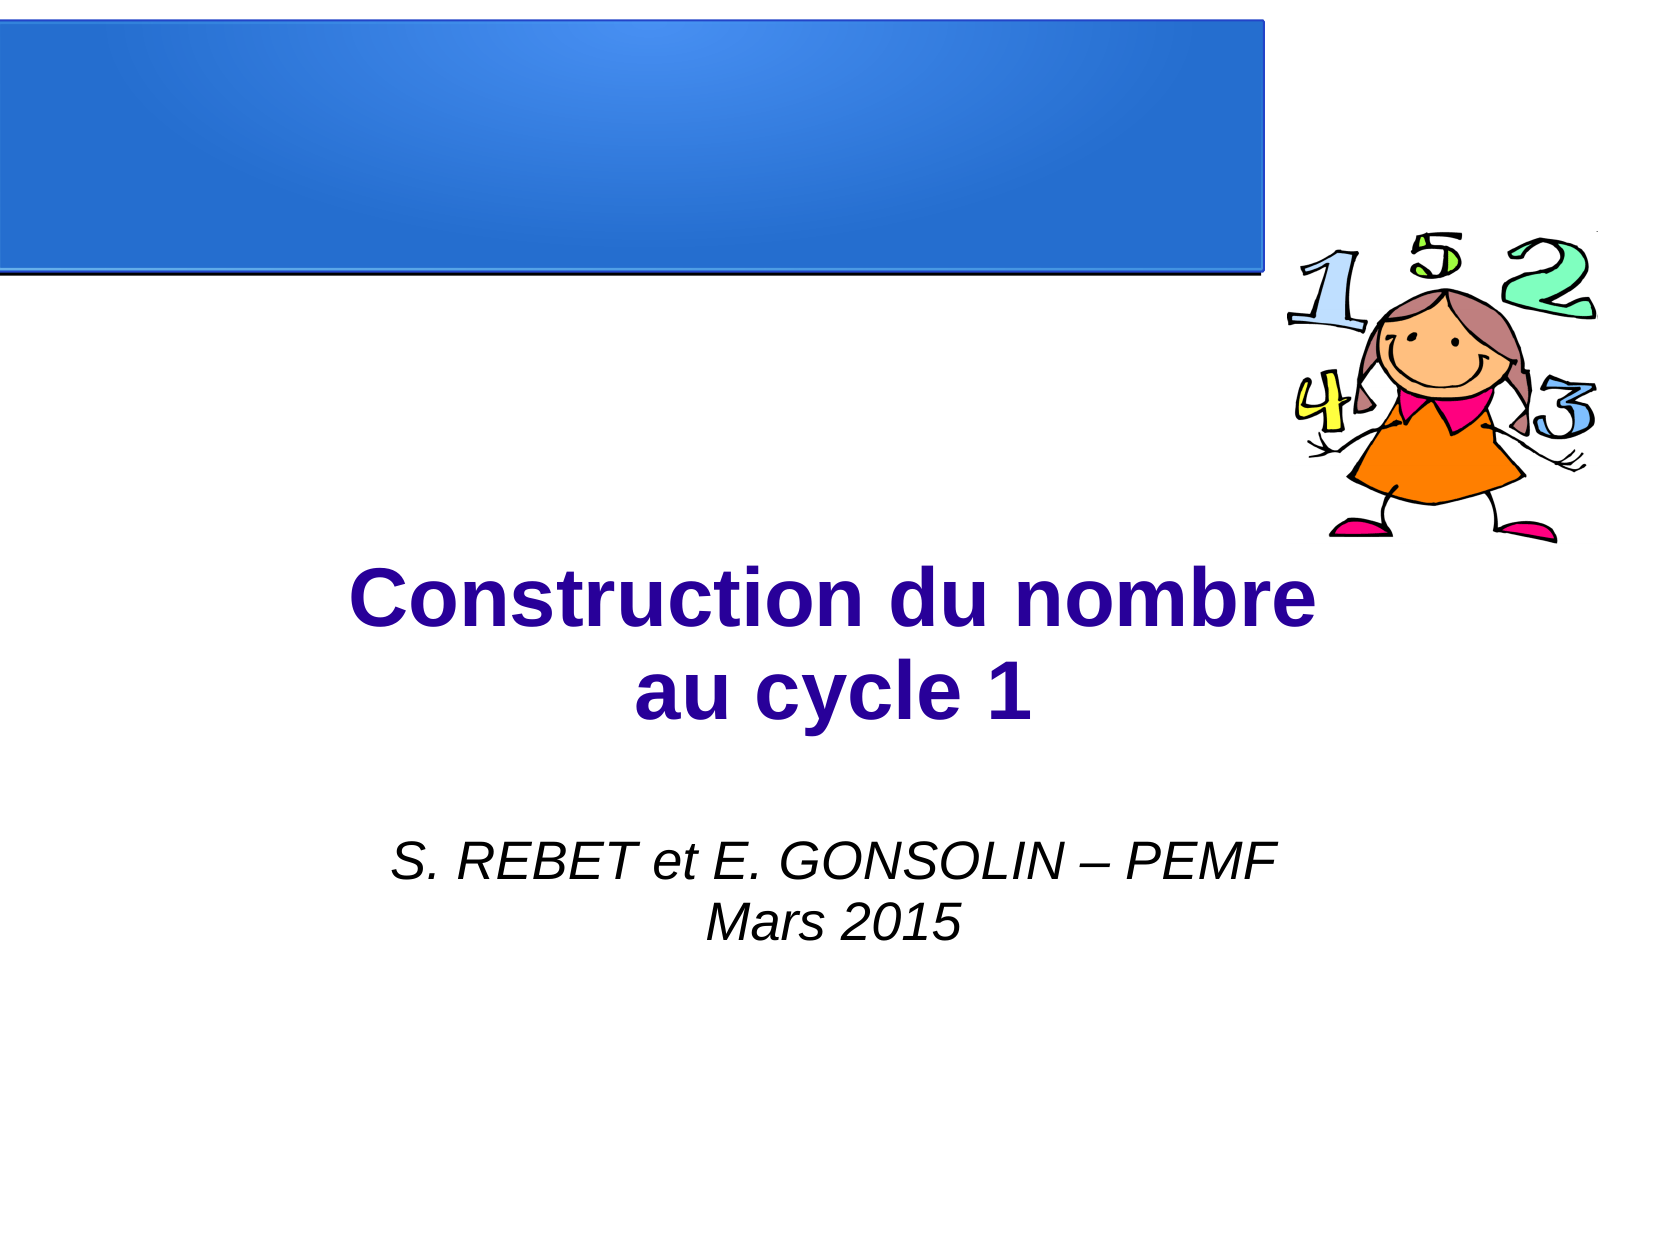

# Construction du nombre
au cycle 1
S. REBET et E. GONSOLIN – PEMF
Mars 2015